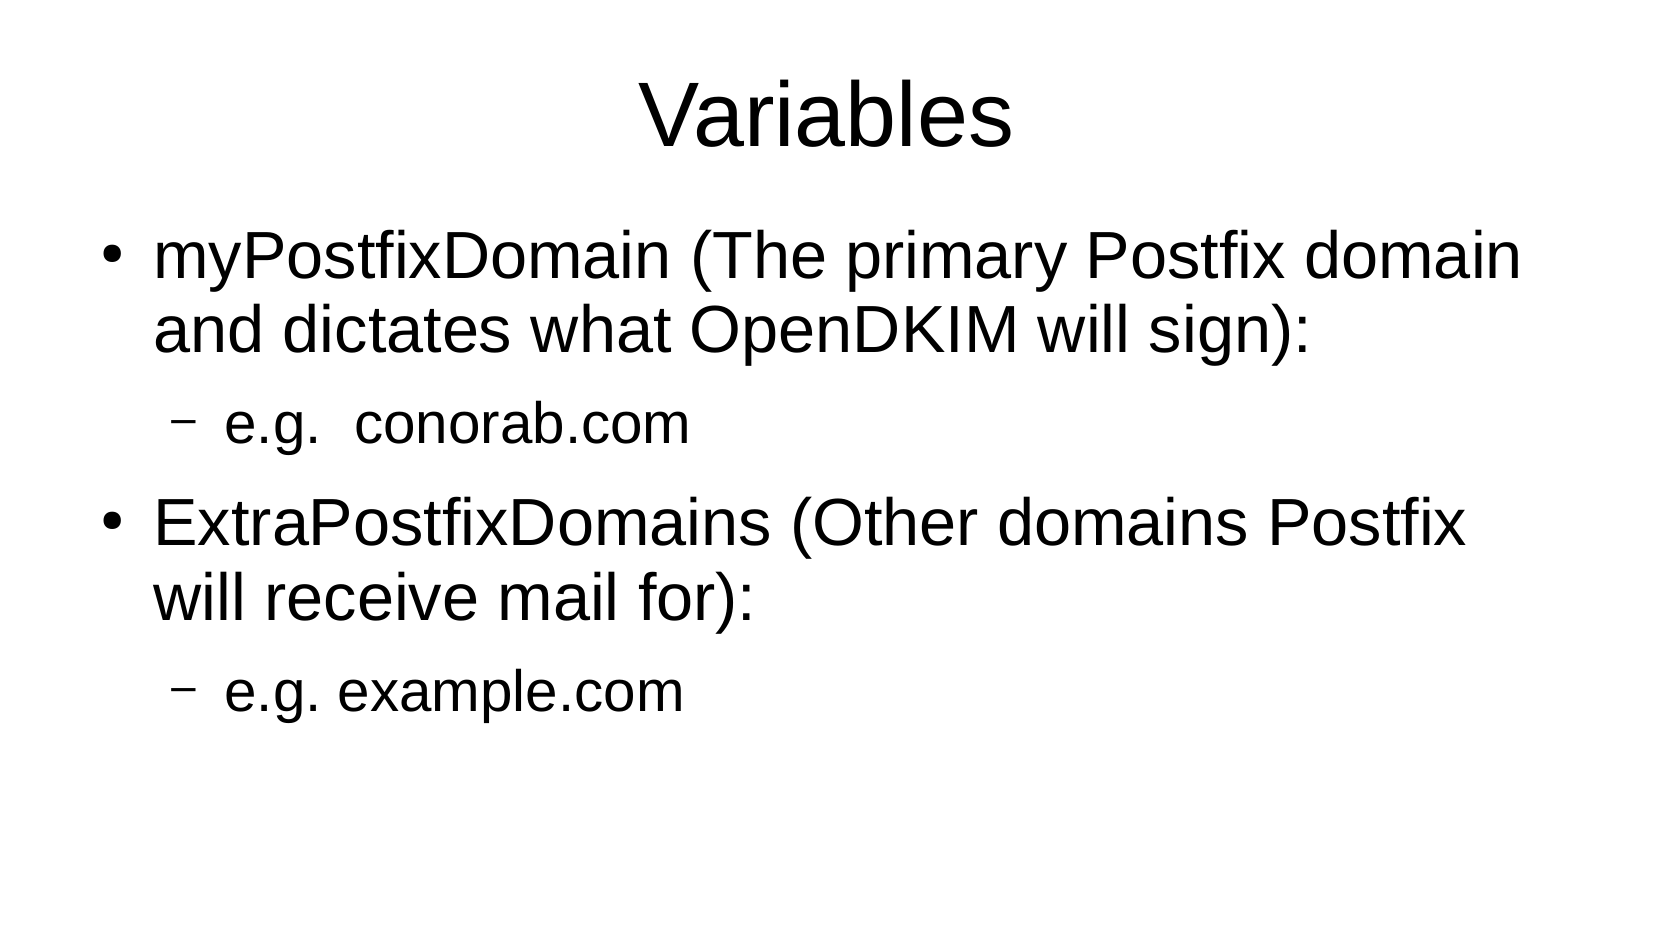

# Variables
myPostfixDomain (The primary Postfix domain and dictates what OpenDKIM will sign):
e.g. conorab.com
ExtraPostfixDomains (Other domains Postfix will receive mail for):
e.g. example.com